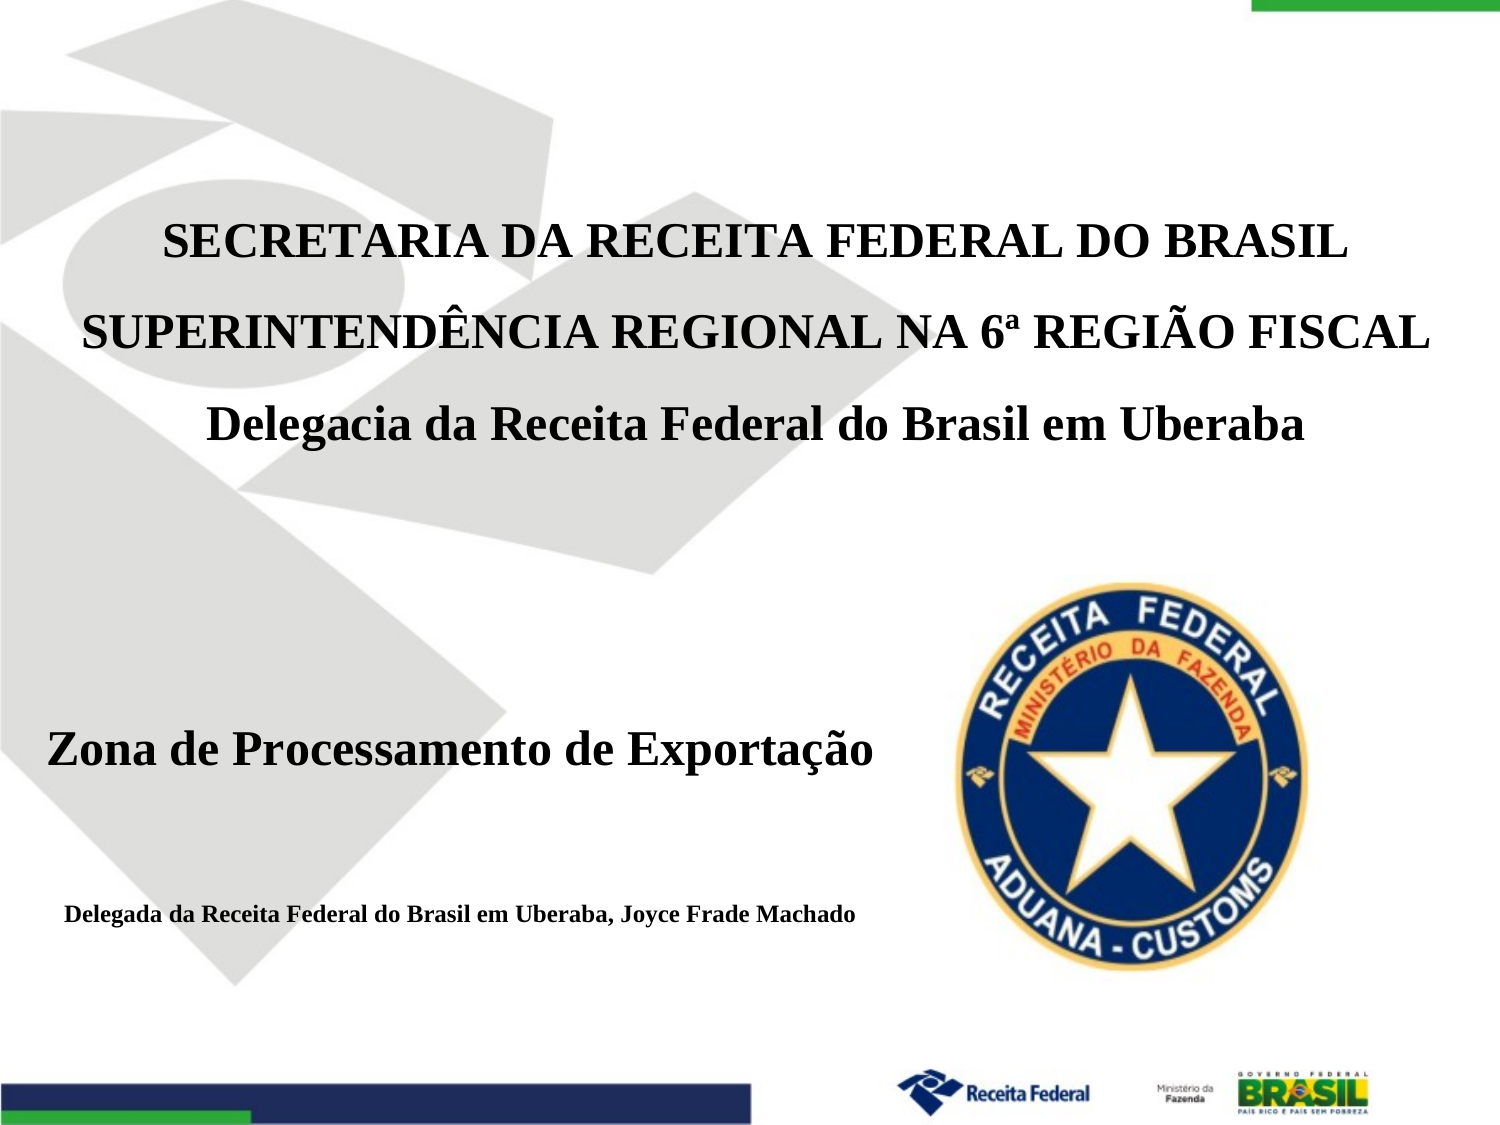

SECRETARIA DA RECEITA FEDERAL DO BRASIL
SUPERINTENDÊNCIA REGIONAL NA 6ª REGIÃO FISCAL
Delegacia da Receita Federal do Brasil em Uberaba
Zona de Processamento de Exportação
Delegada da Receita Federal do Brasil em Uberaba, Joyce Frade Machado